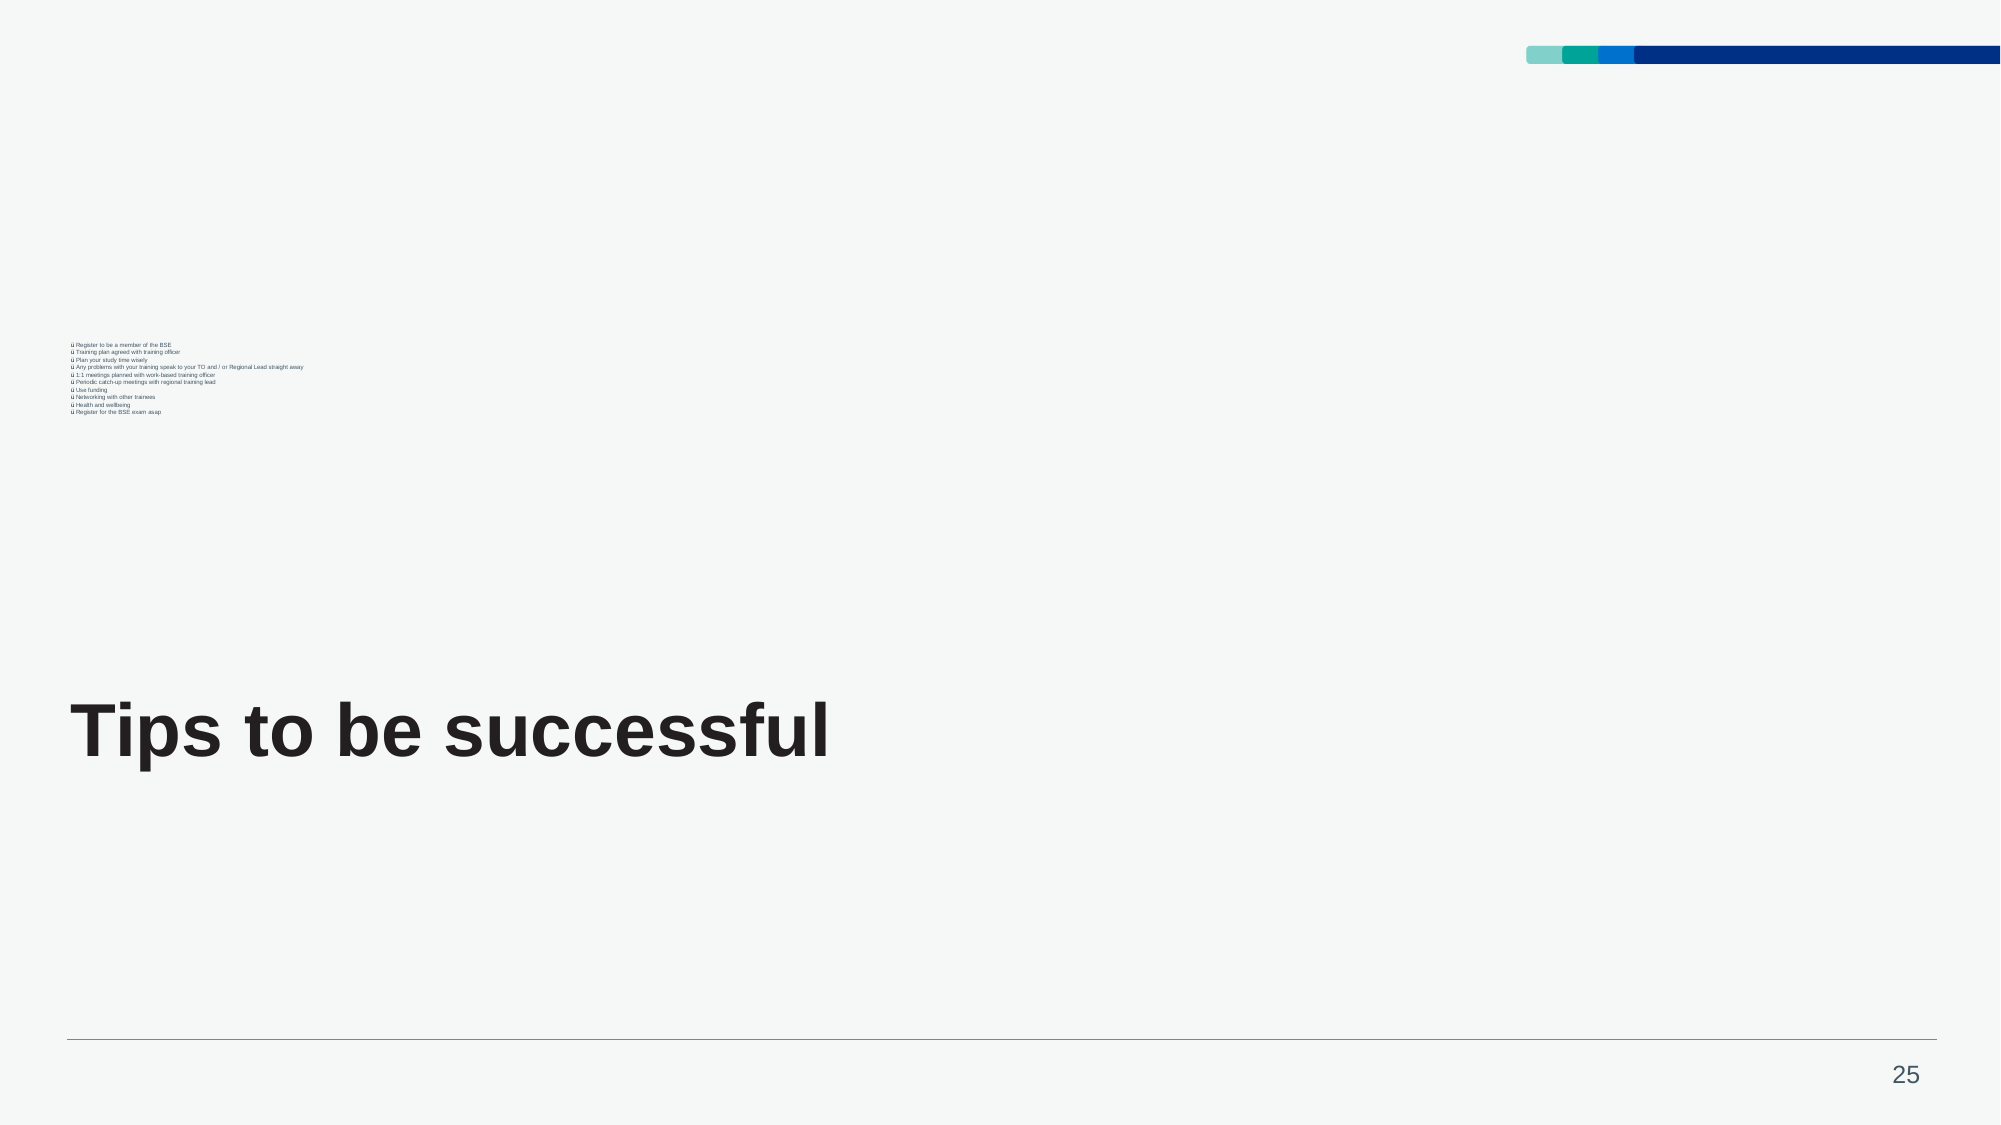

# Register to be a member of the BSE
Training plan agreed with training officer
Plan your study time wisely
Any problems with your training speak to your TO and / or Regional Lead straight away
1:1 meetings planned with work-based training officer
Periodic catch-up meetings with regional training lead
Use funding
Networking with other trainees
Health and wellbeing
Register for the BSE exam asap
Tips to be successful